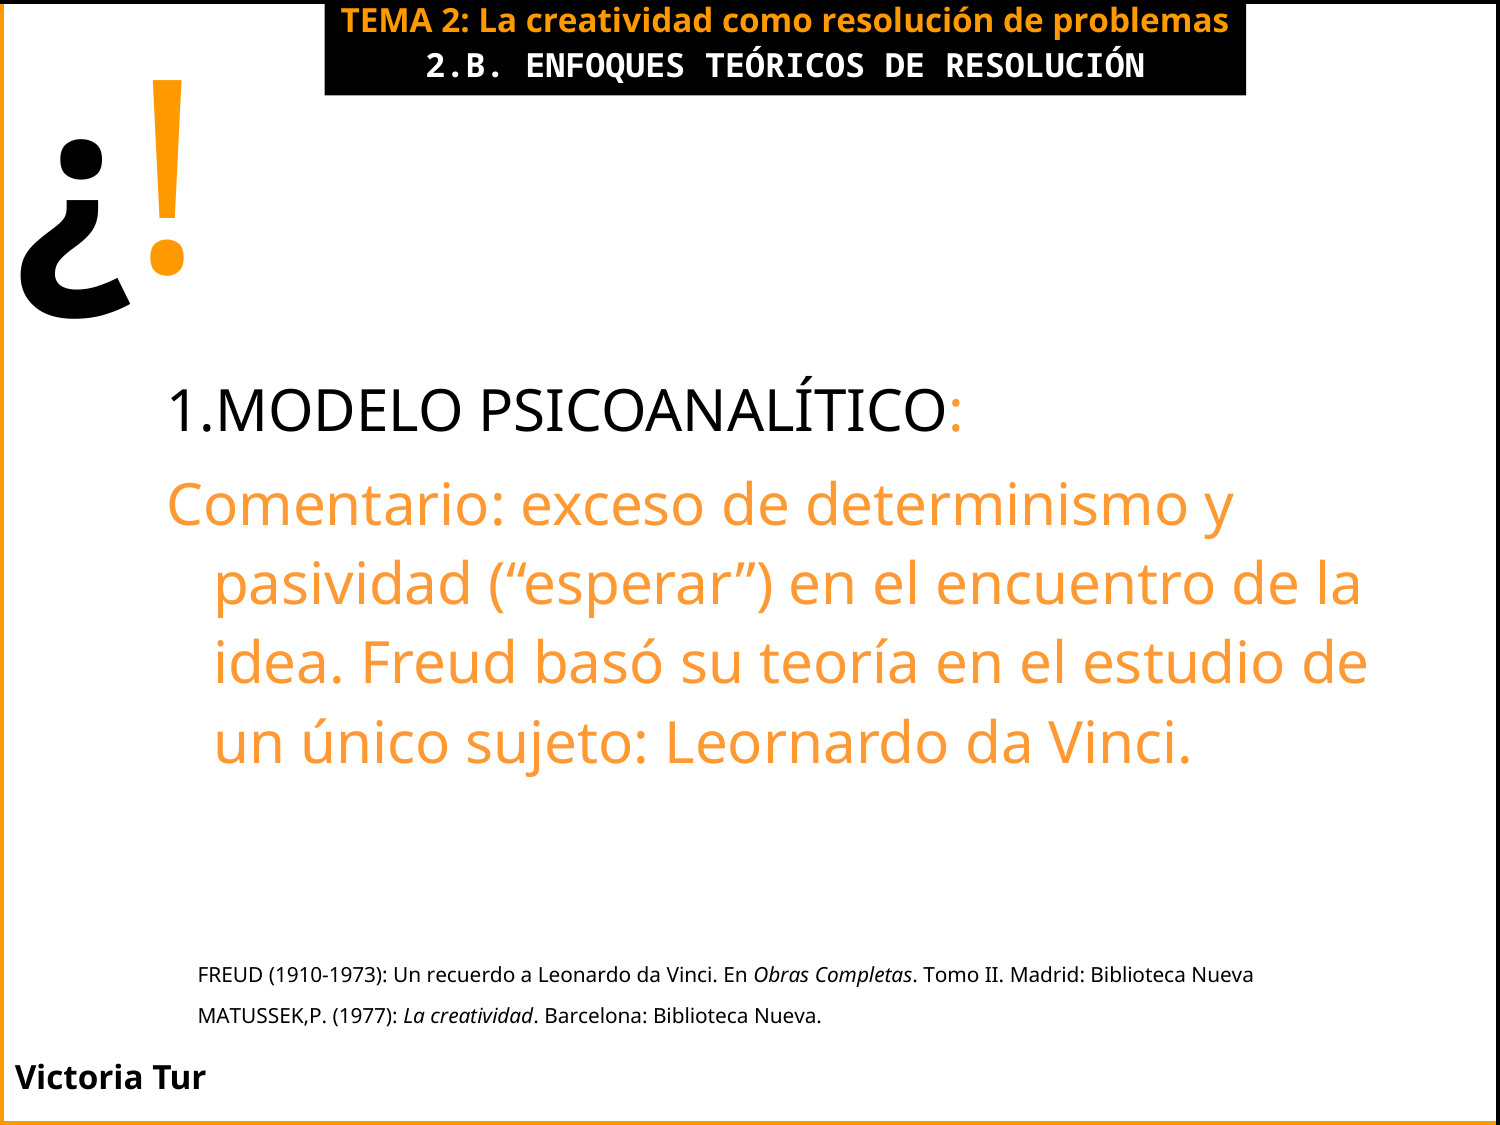

# 1.MODELO PSICOANALÍTICO:
Comentario: exceso de determinismo y pasividad (“esperar”) en el encuentro de la idea. Freud basó su teoría en el estudio de un único sujeto: Leornardo da Vinci.
FREUD (1910-1973): Un recuerdo a Leonardo da Vinci. En Obras Completas. Tomo II. Madrid: Biblioteca Nueva
MATUSSEK,P. (1977): La creatividad. Barcelona: Biblioteca Nueva.